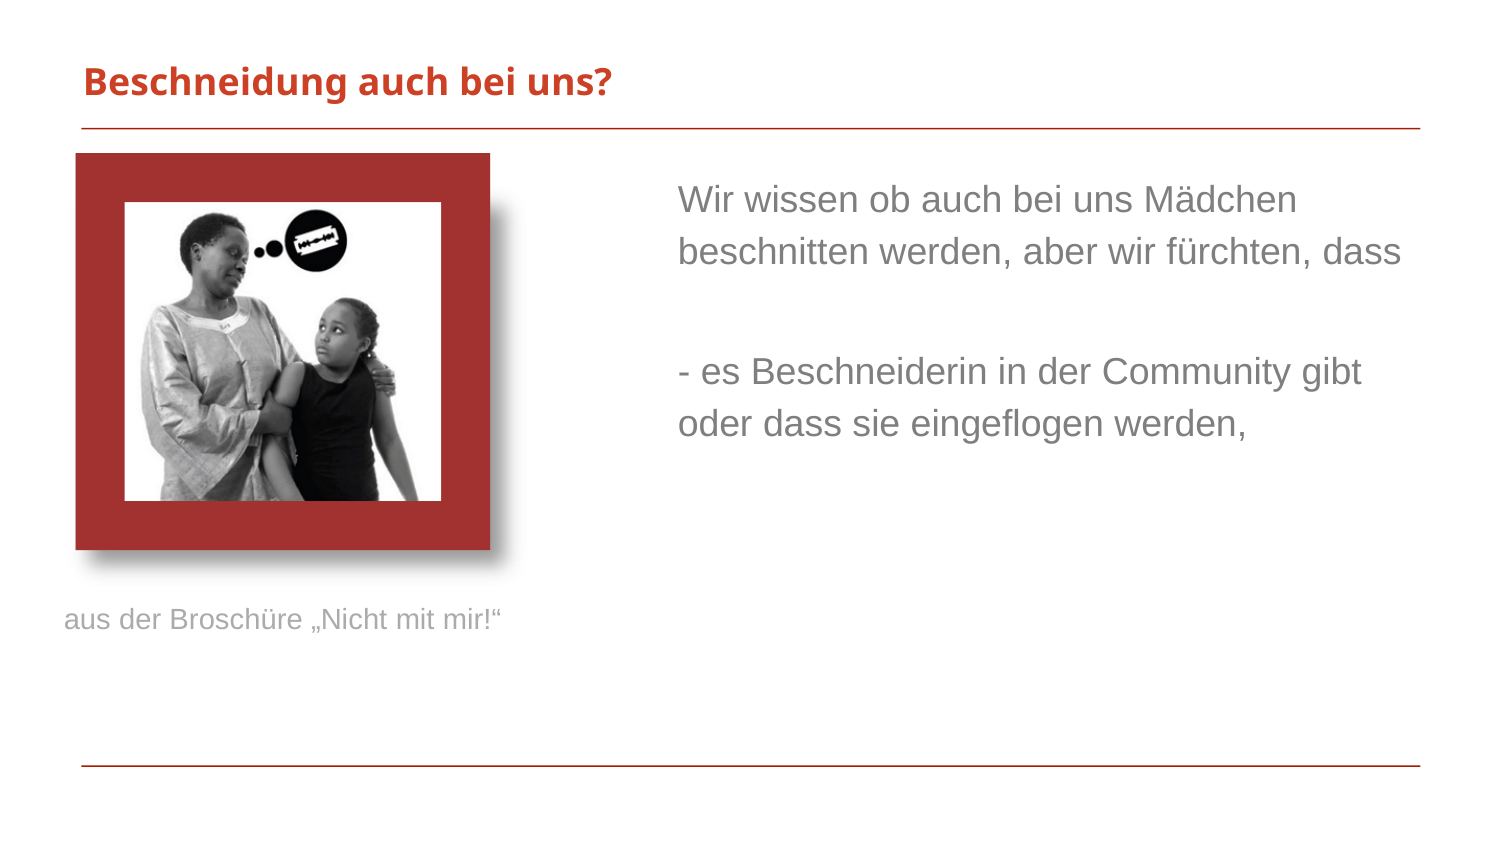

Beschneidung auch bei uns?
Wir wissen ob auch bei uns Mädchen beschnitten werden, aber wir fürchten, dass
- es Beschneiderin in der Community gibt oder dass sie eingeflogen werden,
aus der Broschüre „Nicht mit mir!“